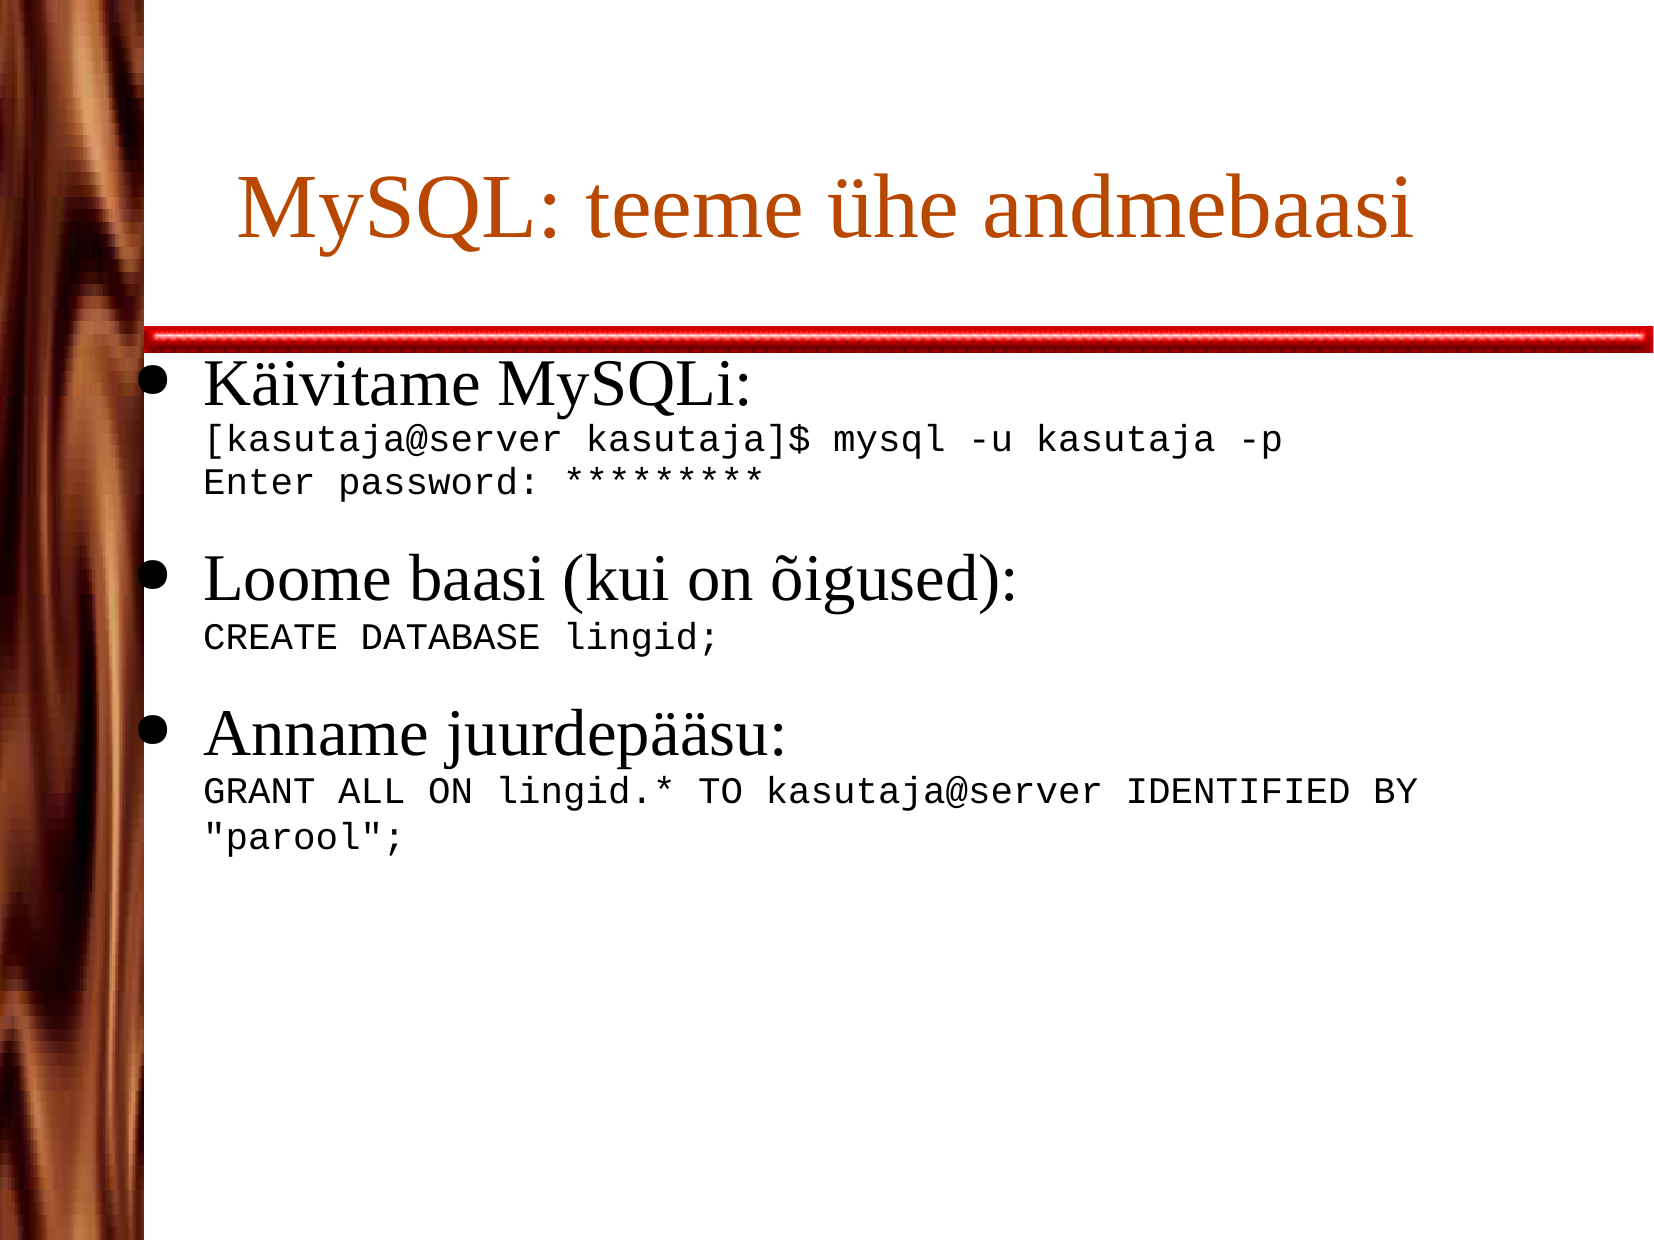

# MySQL: teeme ühe andmebaasi
Käivitame MySQLi:
[kasutaja@server kasutaja]$ mysql -u kasutaja -p
Enter password: *********
Loome baasi (kui on õigused):
CREATE DATABASE lingid;
Anname juurdepääsu:
GRANT ALL ON lingid.* TO kasutaja@server IDENTIFIED BY "parool";